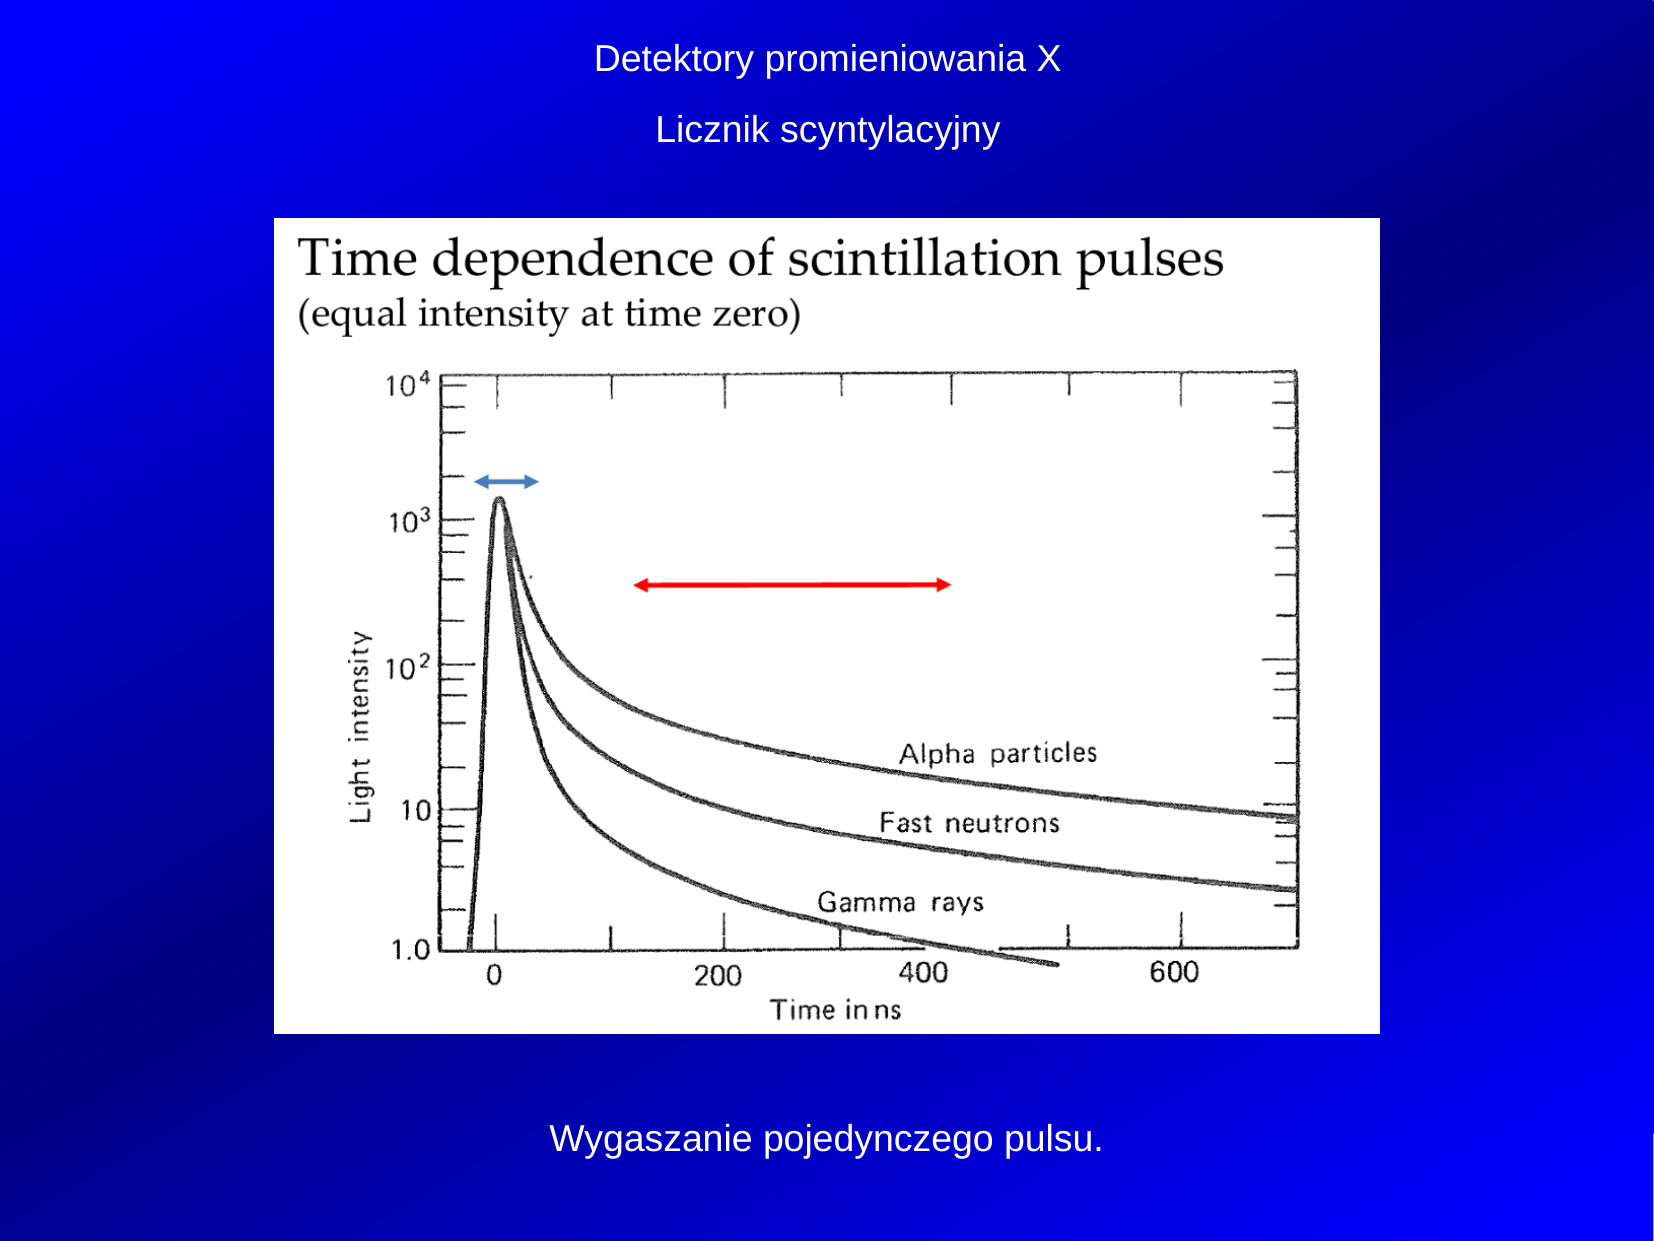

Detektory promieniowania X
Licznik scyntylacyjny
Wygaszanie pojedynczego pulsu.